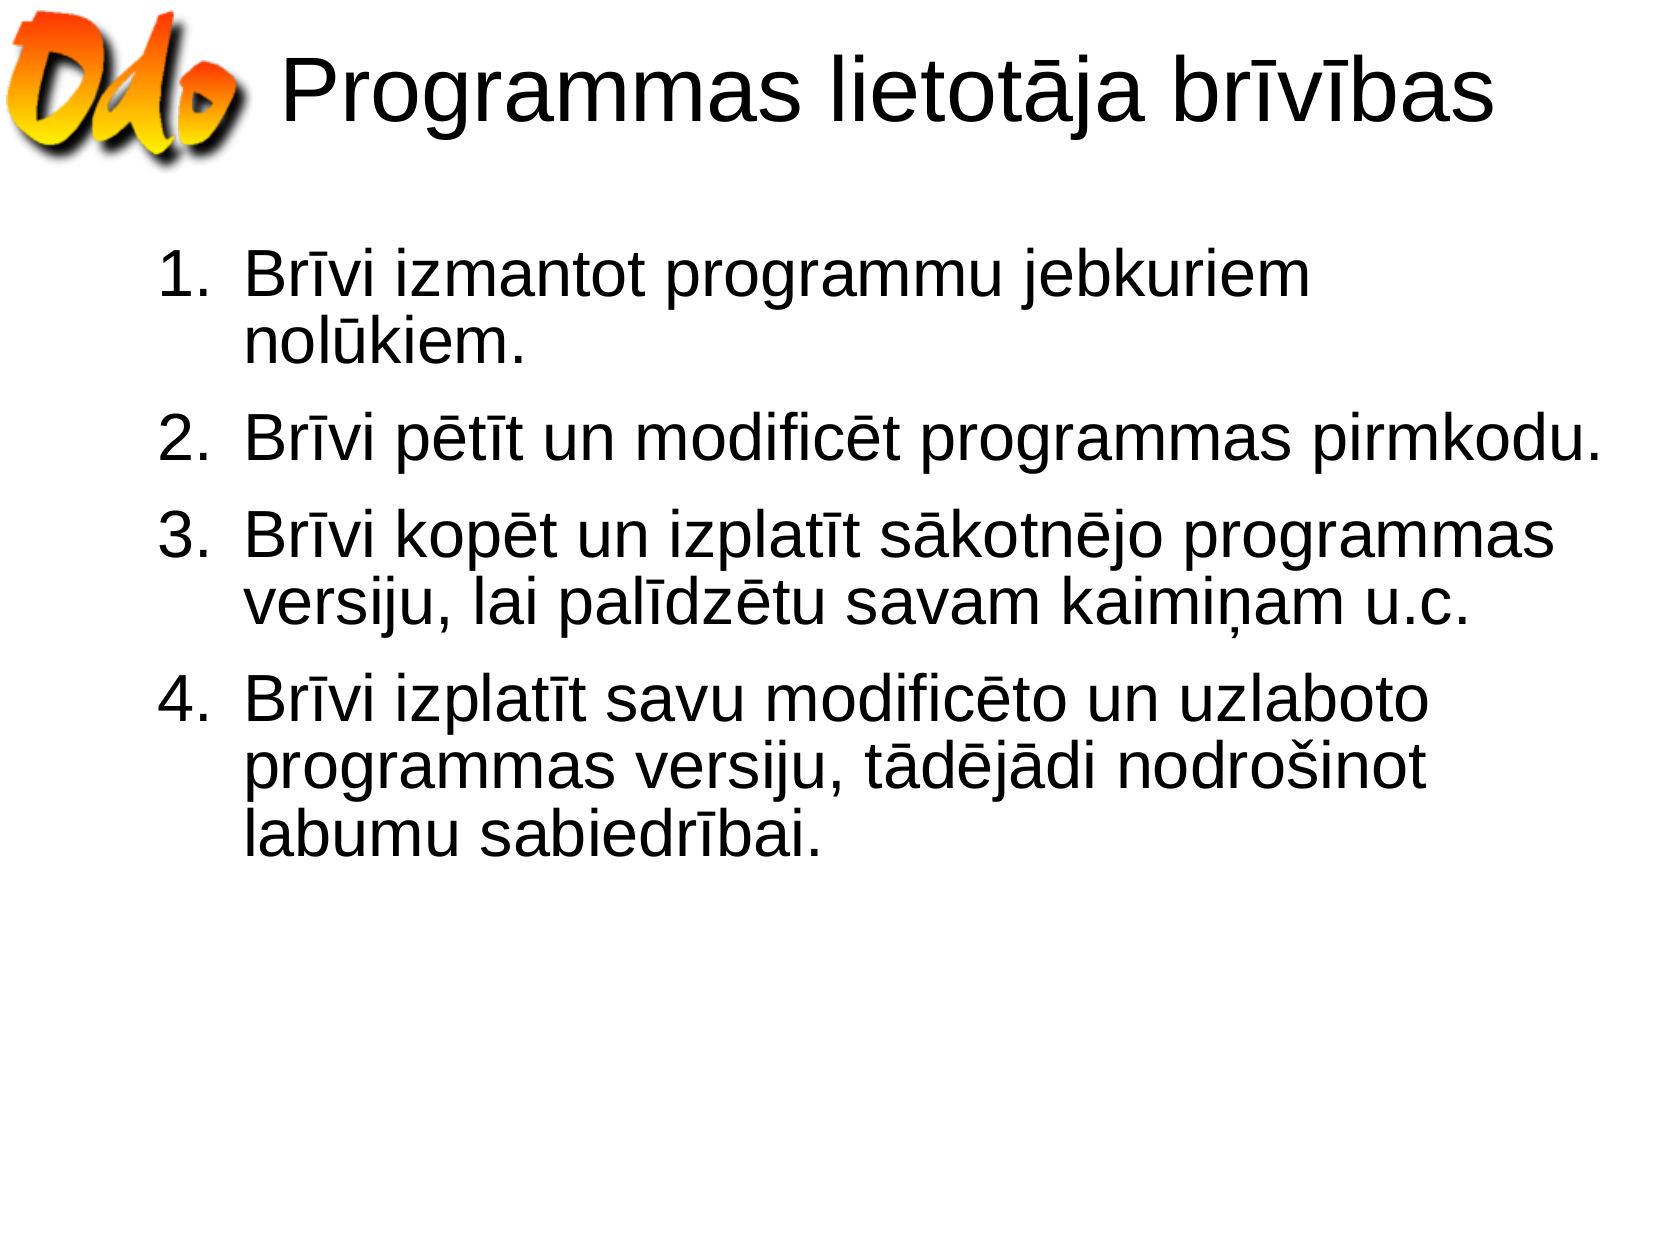

# Programmas lietotāja brīvības
Brīvi izmantot programmu jebkuriem nolūkiem.
Brīvi pētīt un modificēt programmas pirmkodu.
Brīvi kopēt un izplatīt sākotnējo programmas versiju, lai palīdzētu savam kaimiņam u.c.
Brīvi izplatīt savu modificēto un uzlaboto programmas versiju, tādējādi nodrošinot labumu sabiedrībai.